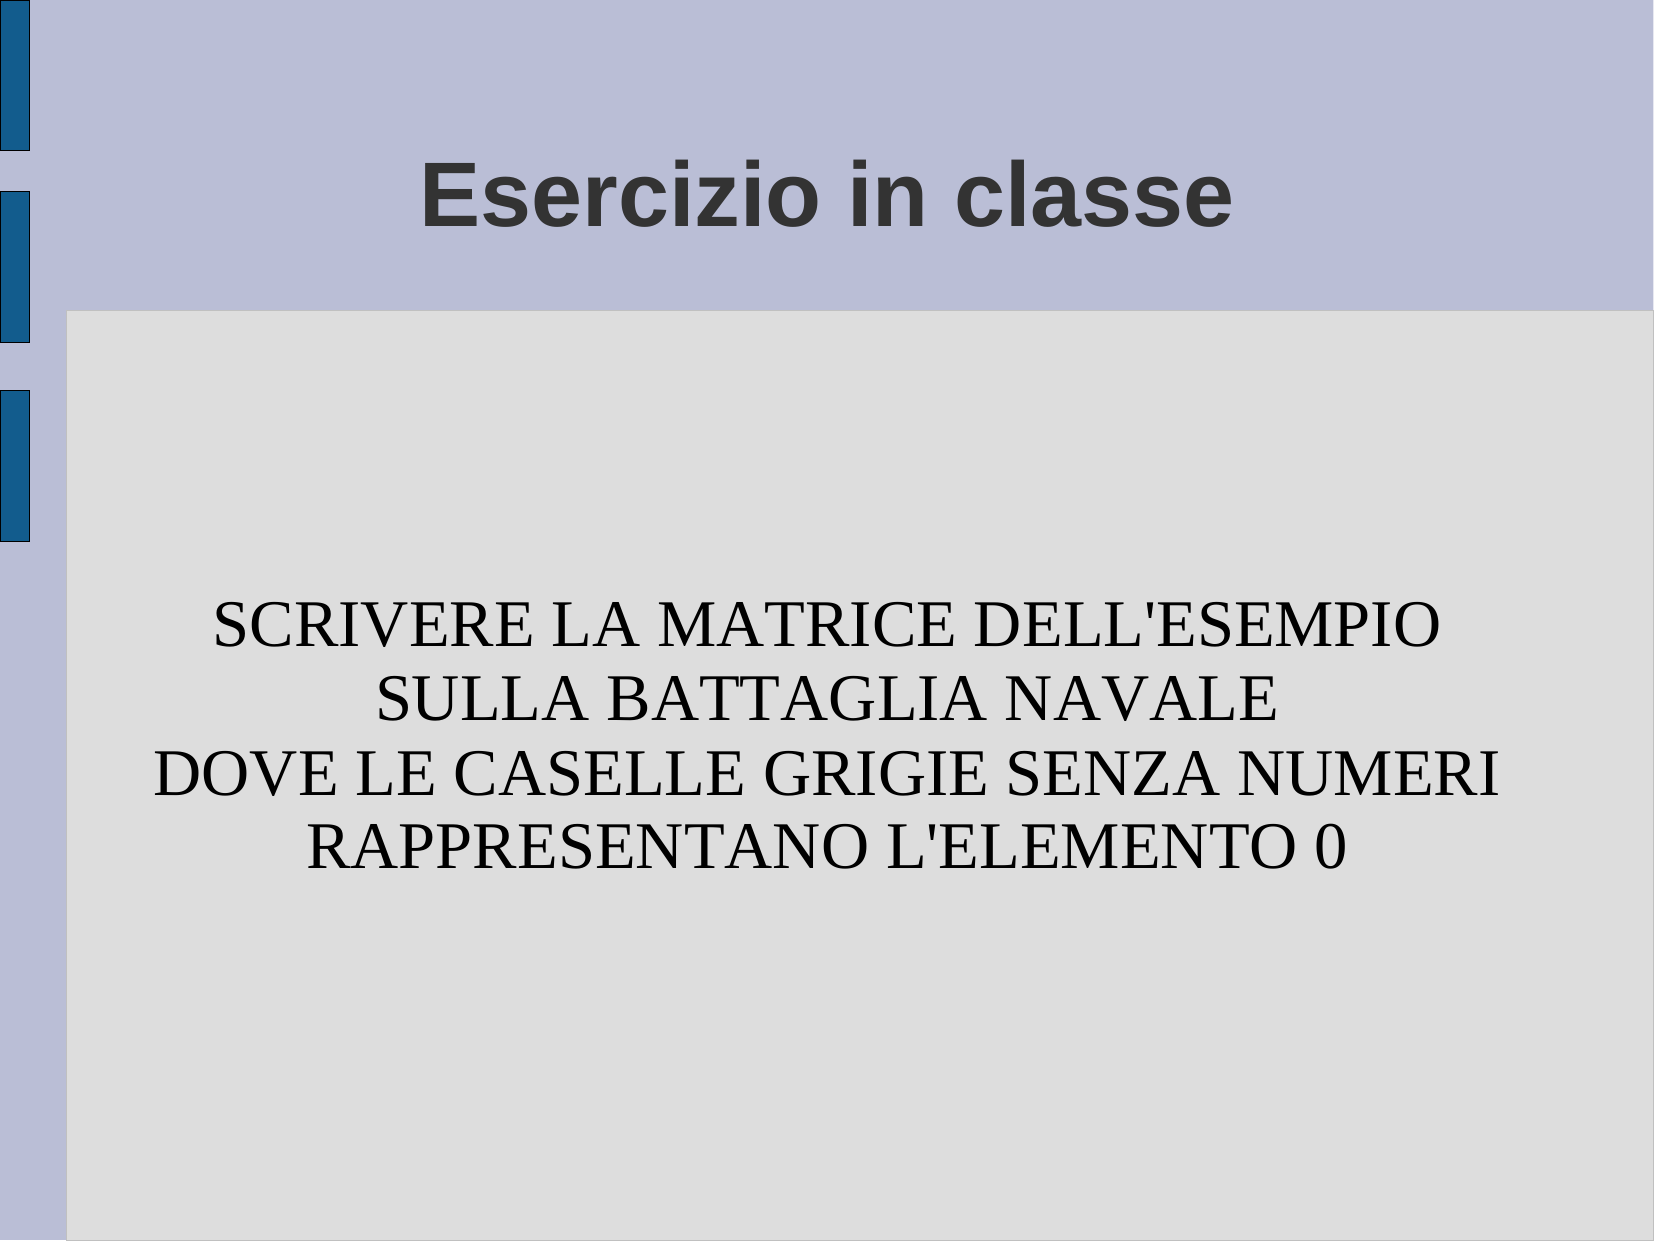

# Esercizio in classe
SCRIVERE LA MATRICE DELL'ESEMPIO
SULLA BATTAGLIA NAVALE
DOVE LE CASELLE GRIGIE SENZA NUMERI
RAPPRESENTANO L'ELEMENTO 0